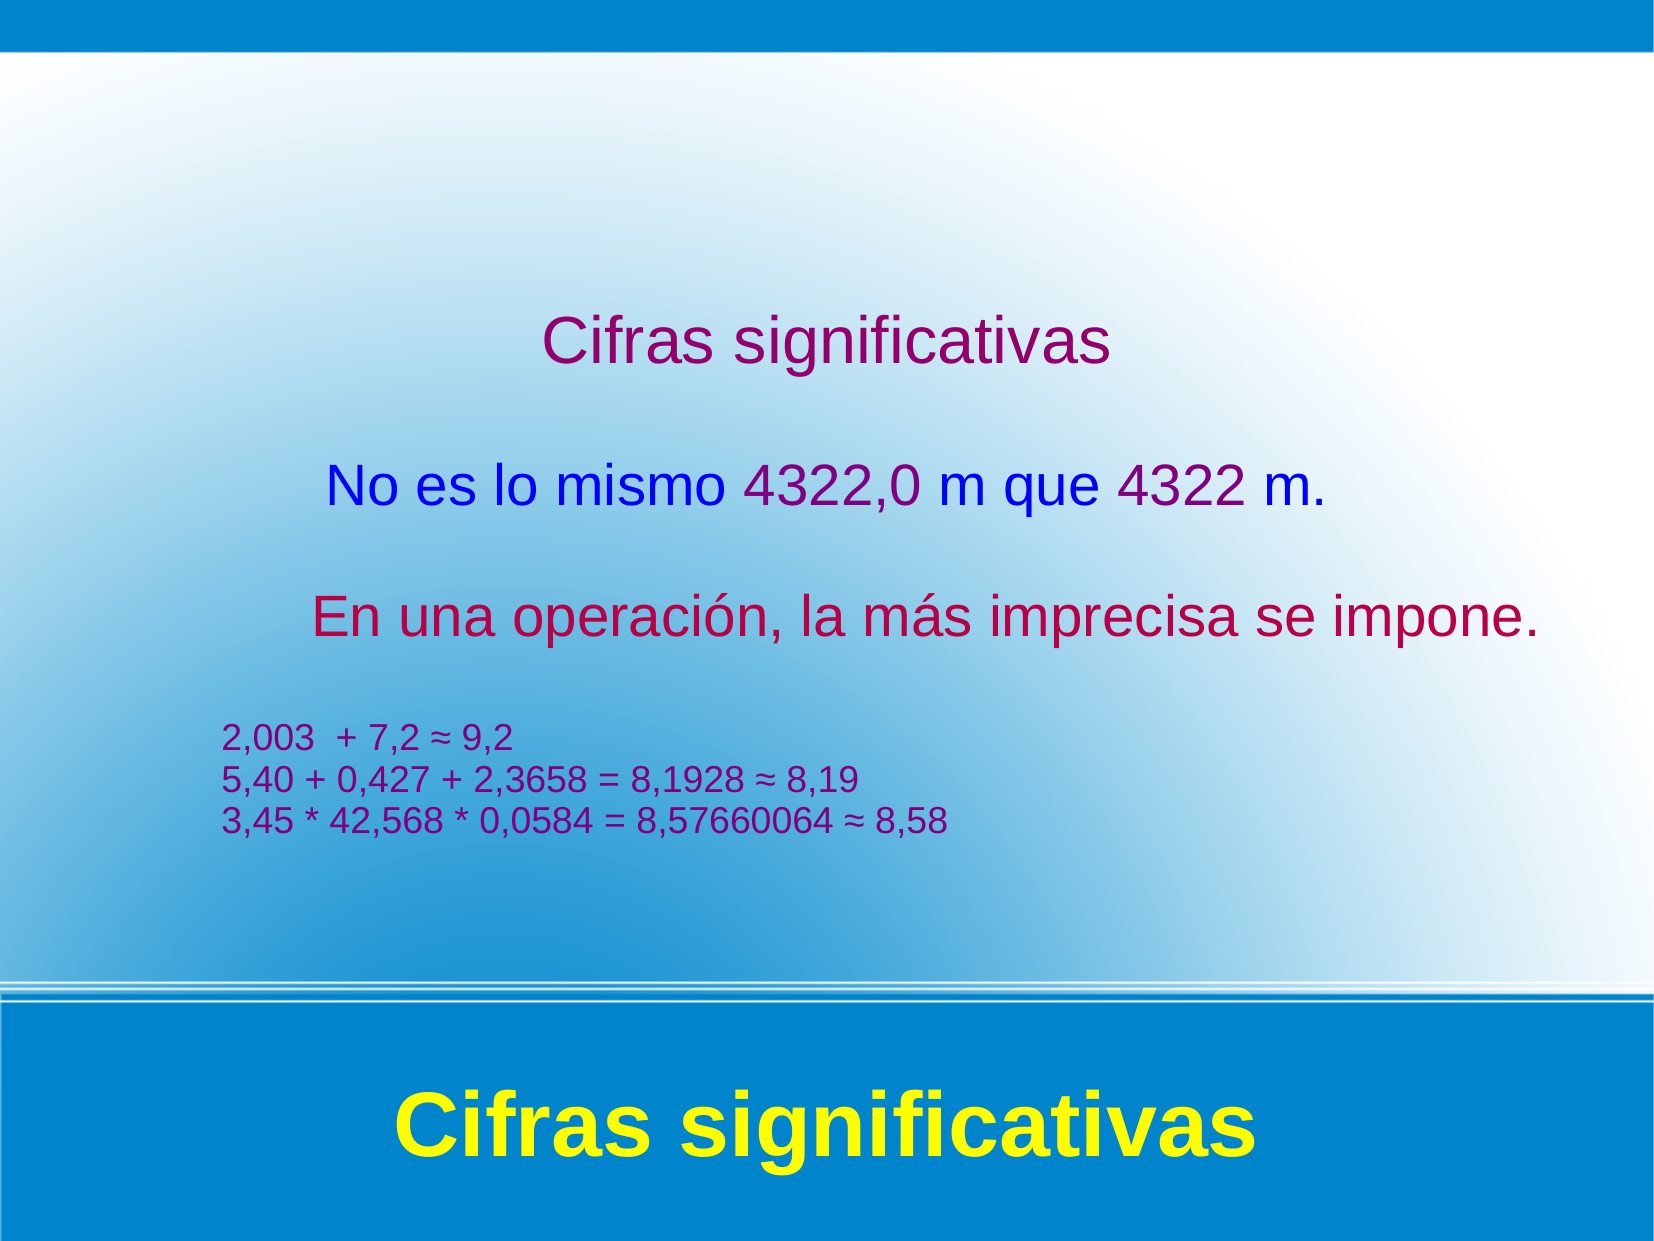

Cifras significativas
No es lo mismo 4322,0 m que 4322 m.
En una operación, la más imprecisa se impone.
2,003 + 7,2 ≈ 9,2
5,40 + 0,427 + 2,3658 = 8,1928 ≈ 8,19
3,45 * 42,568 * 0,0584 = 8,57660064 ≈ 8,58
# Cifras significativas